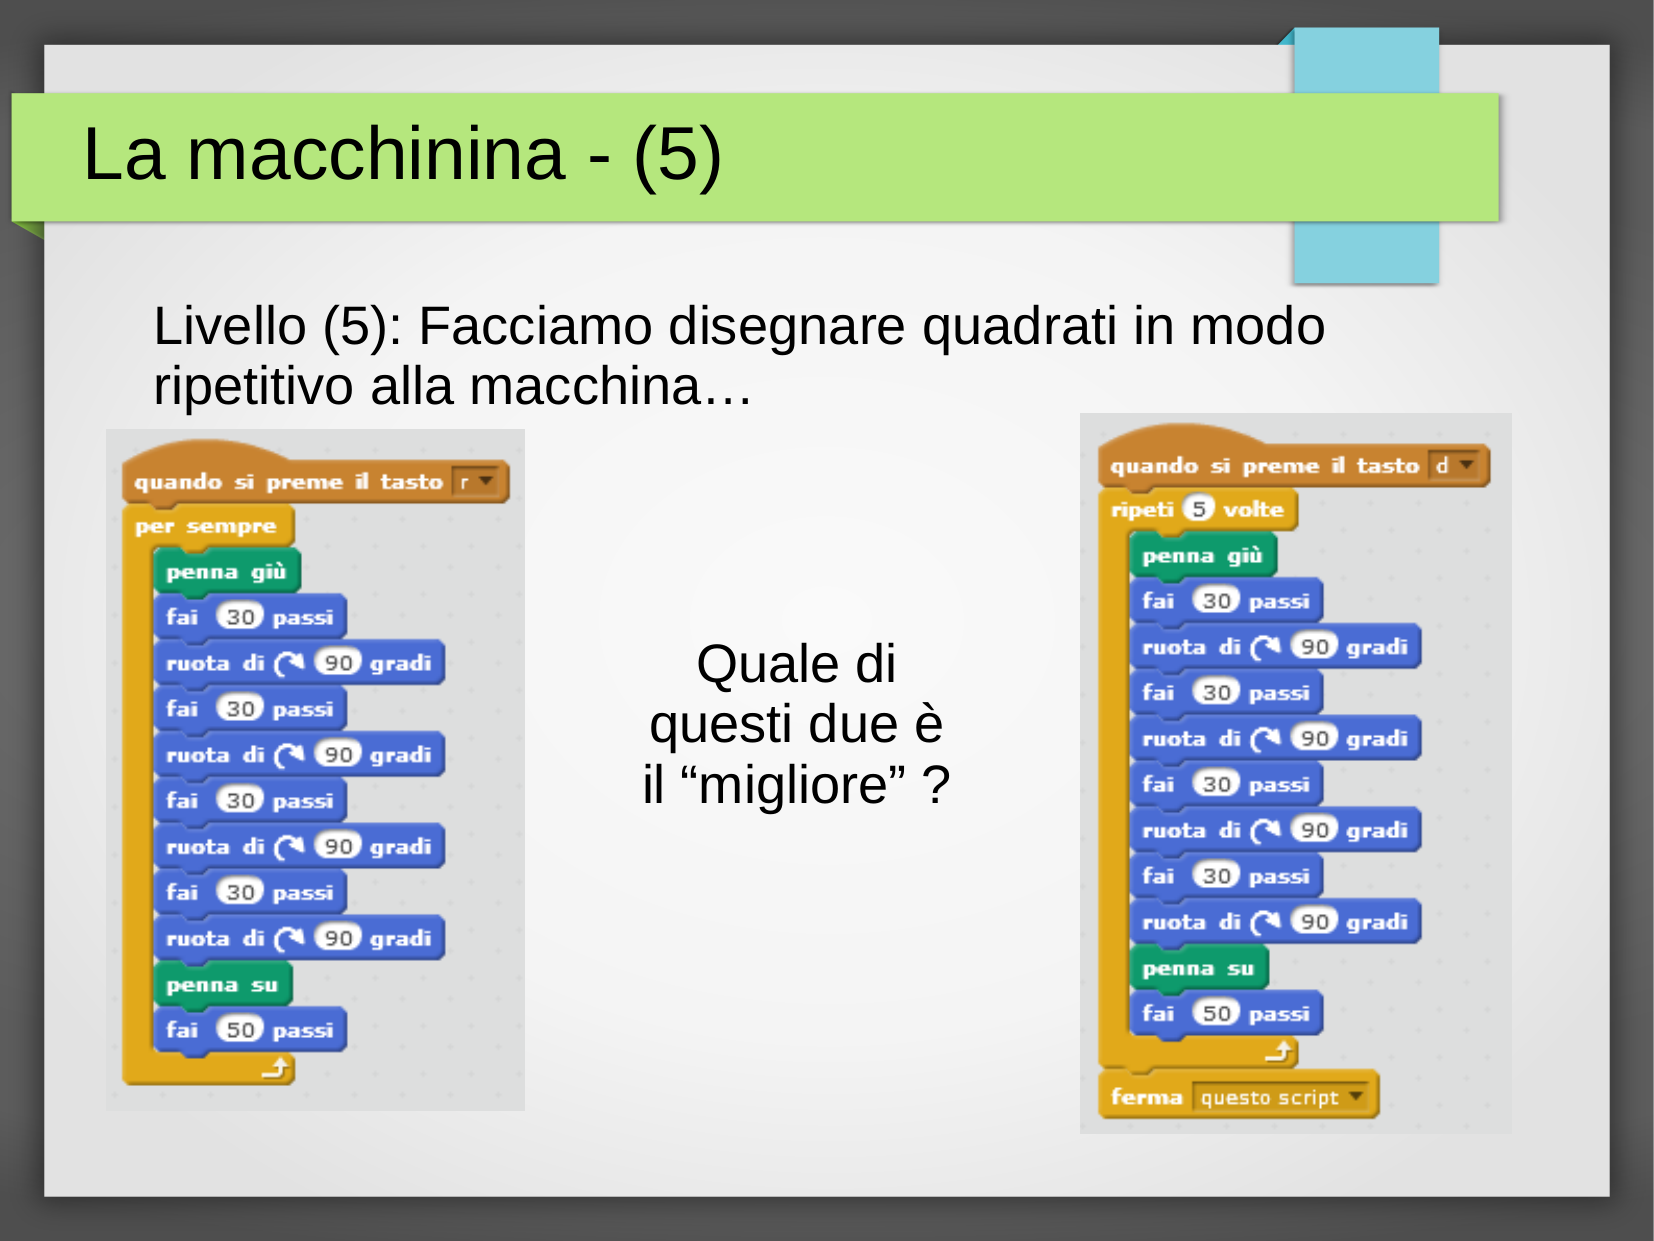

# La macchinina - (5)
Livello (5): Facciamo disegnare quadrati in modo ripetitivo alla macchina…
Quale di questi due è il “migliore” ?